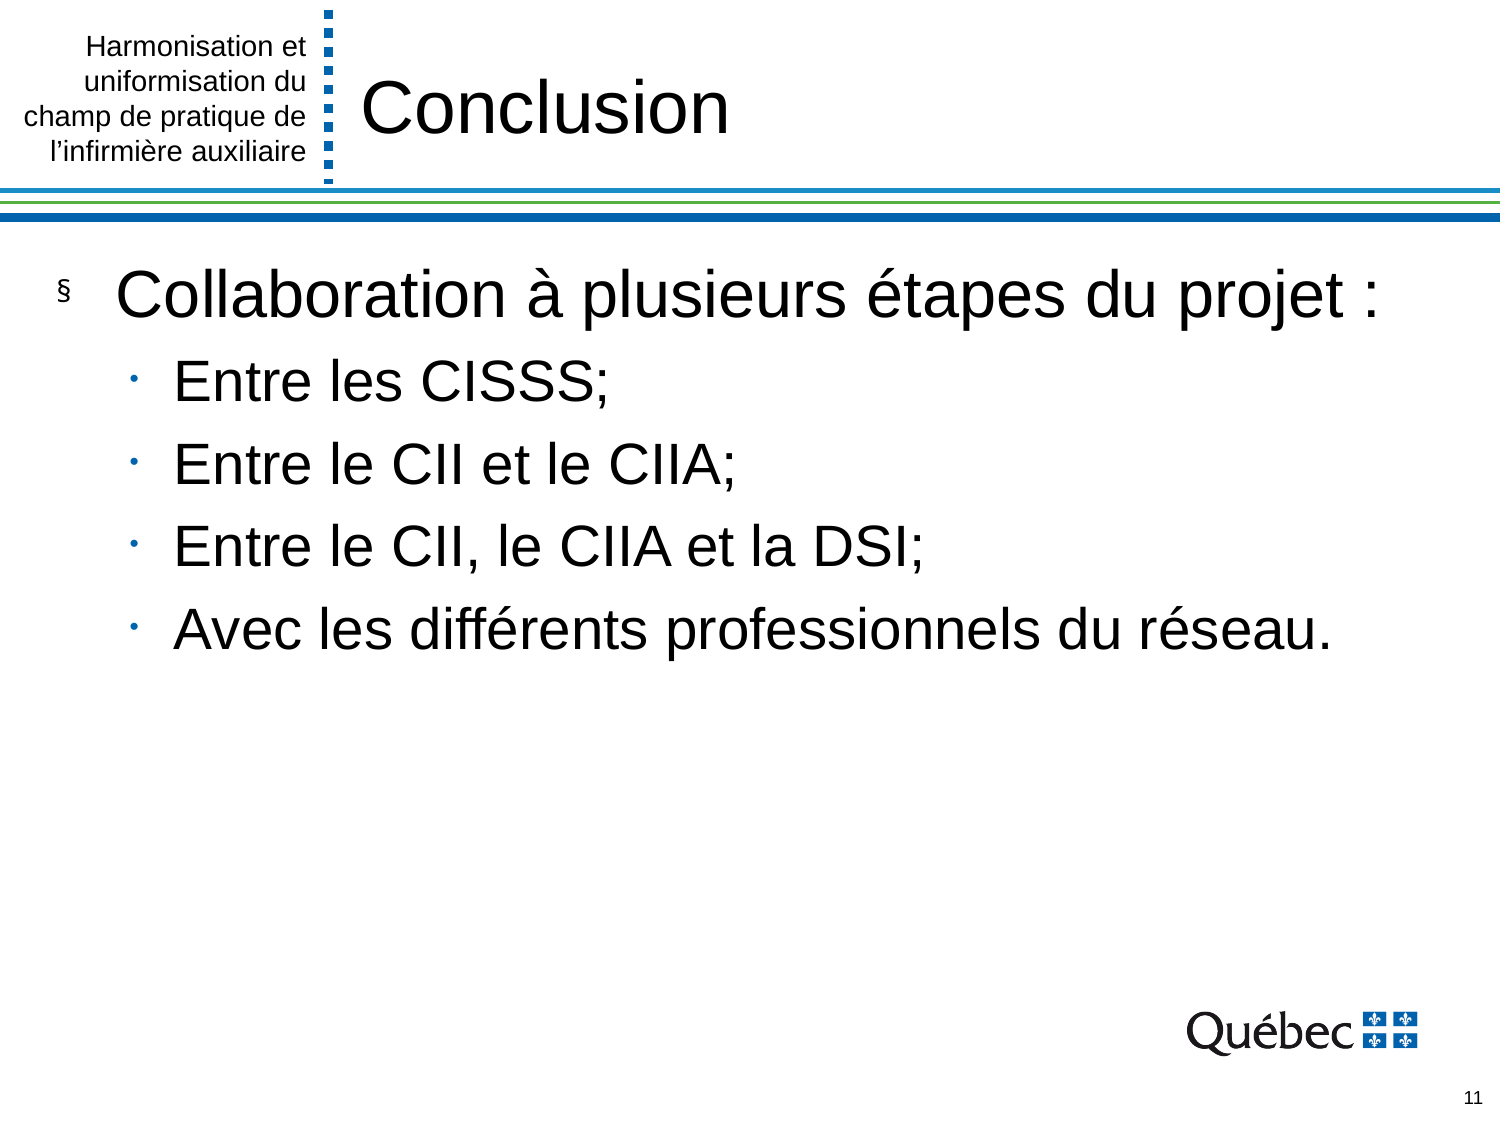

Harmonisation et uniformisation du champ de pratique de l’infirmière auxiliaire
Conclusion
Collaboration à plusieurs étapes du projet :
Entre les CISSS;
Entre le CII et le CIIA;
Entre le CII, le CIIA et la DSI;
Avec les différents professionnels du réseau.